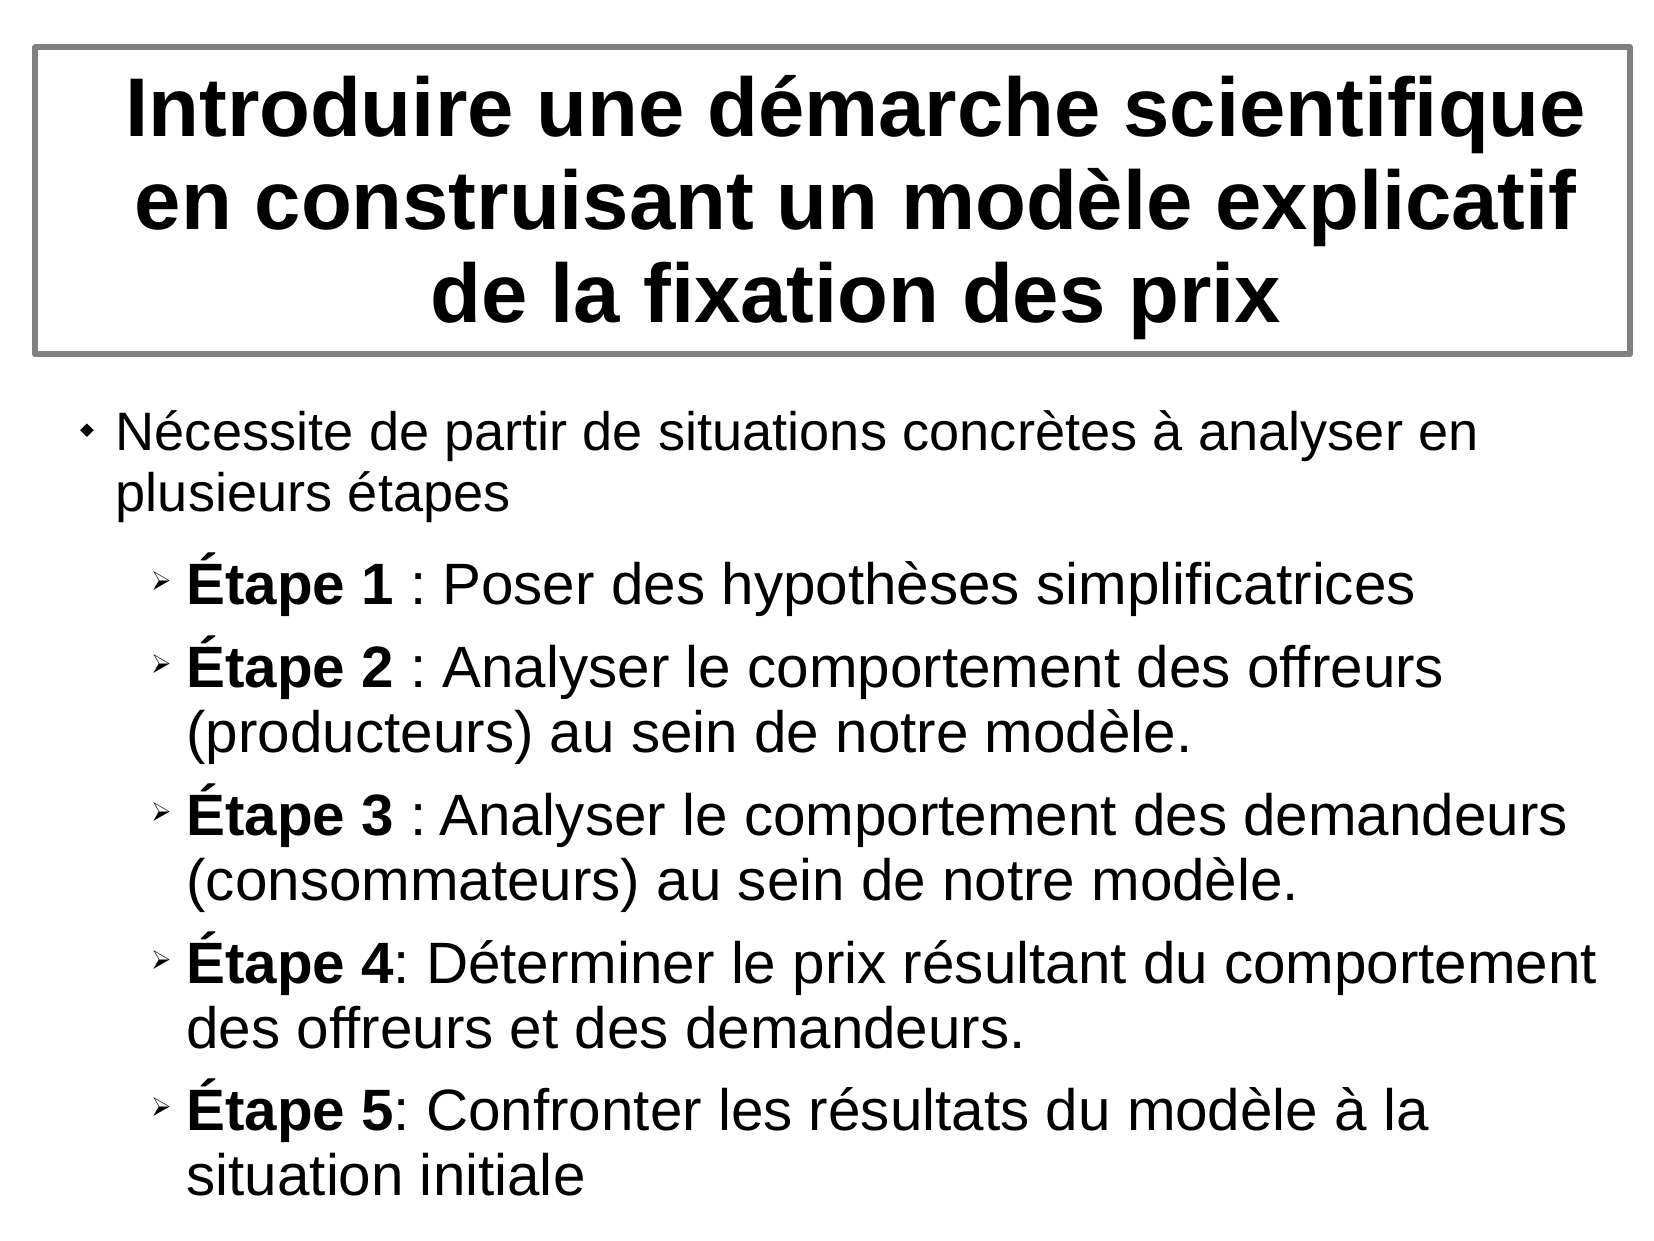

# Introduire une démarche scientifique en construisant un modèle explicatif de la fixation des prix
Nécessite de partir de situations concrètes à analyser en plusieurs étapes
Étape 1 : Poser des hypothèses simplificatrices
Étape 2 : Analyser le comportement des offreurs (producteurs) au sein de notre modèle.
Étape 3 : Analyser le comportement des demandeurs (consommateurs) au sein de notre modèle.
Étape 4: Déterminer le prix résultant du comportement des offreurs et des demandeurs.
Étape 5: Confronter les résultats du modèle à la situation initiale